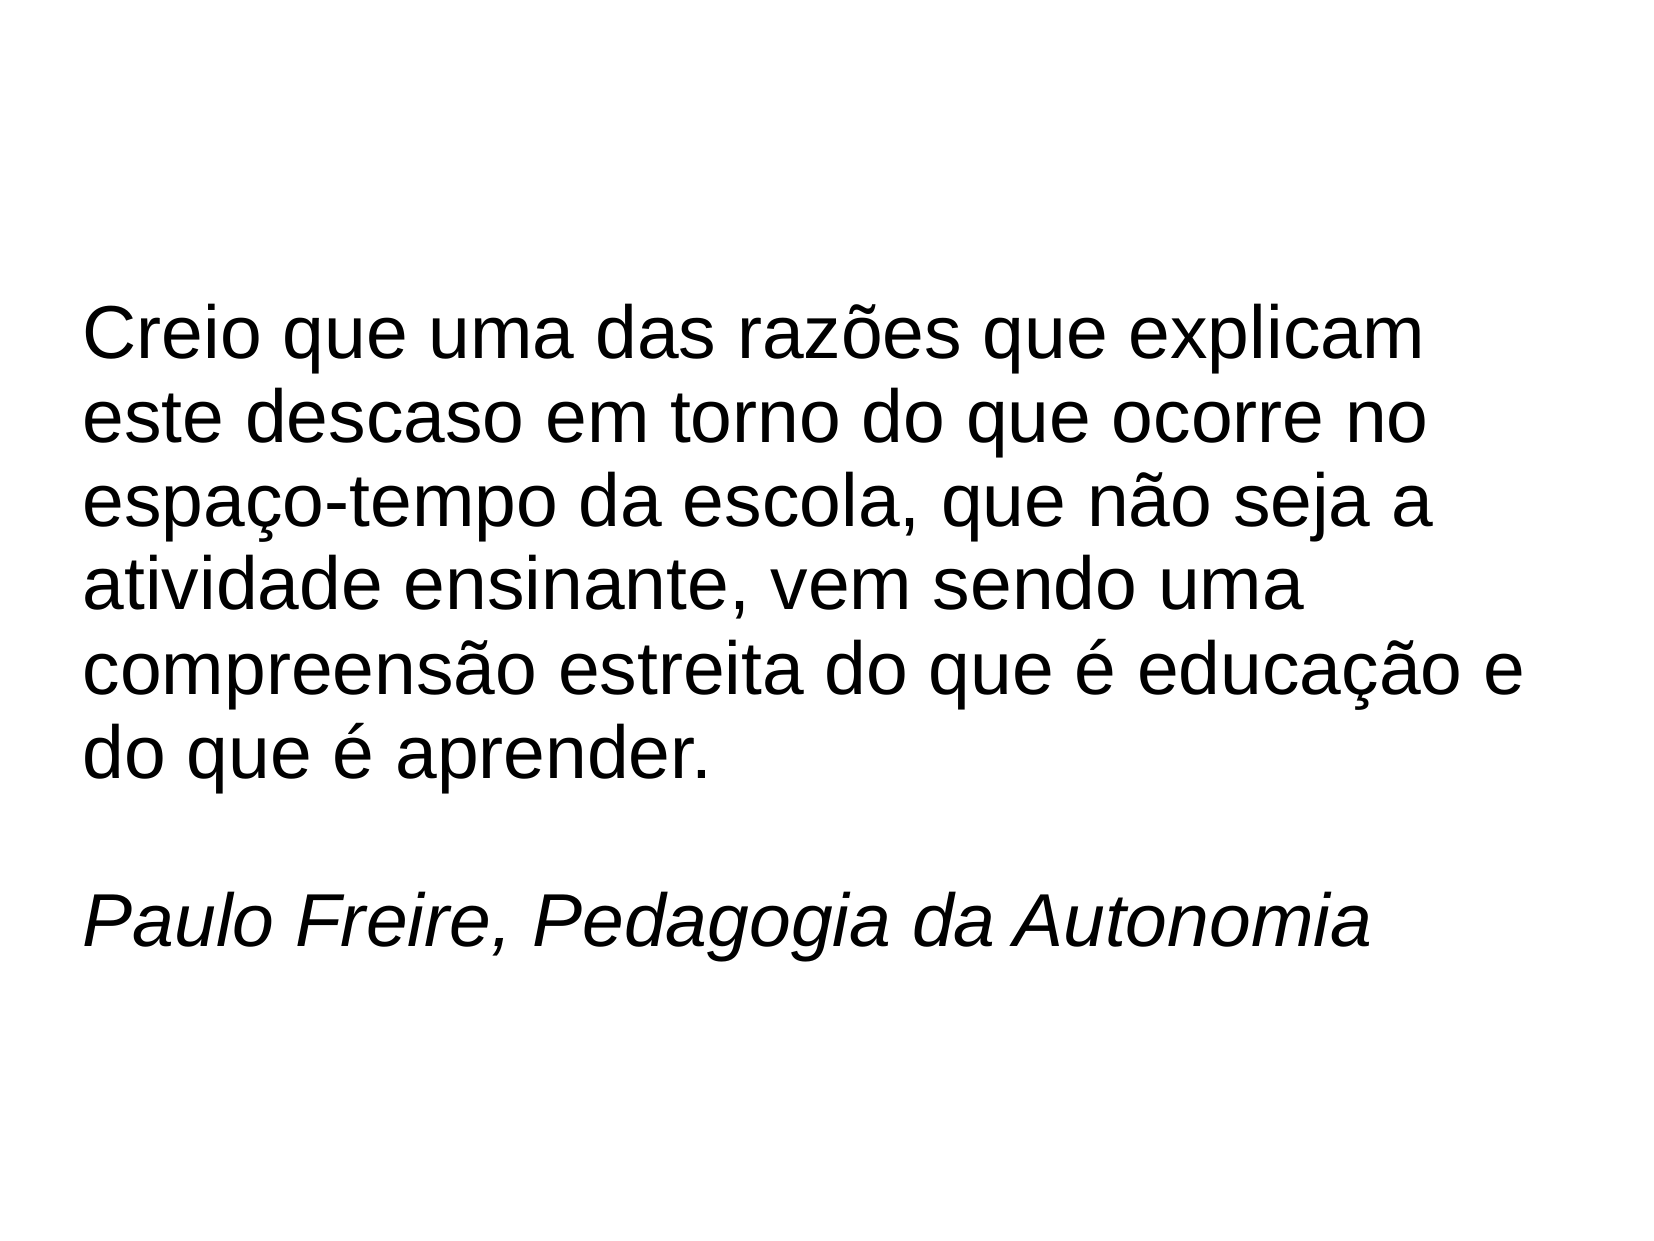

# Creio que uma das razões que explicam este descaso em torno do que ocorre no espaço-tempo da escola, que não seja a atividade ensinante, vem sendo uma compreensão estreita do que é educação e do que é aprender. Paulo Freire, Pedagogia da Autonomia